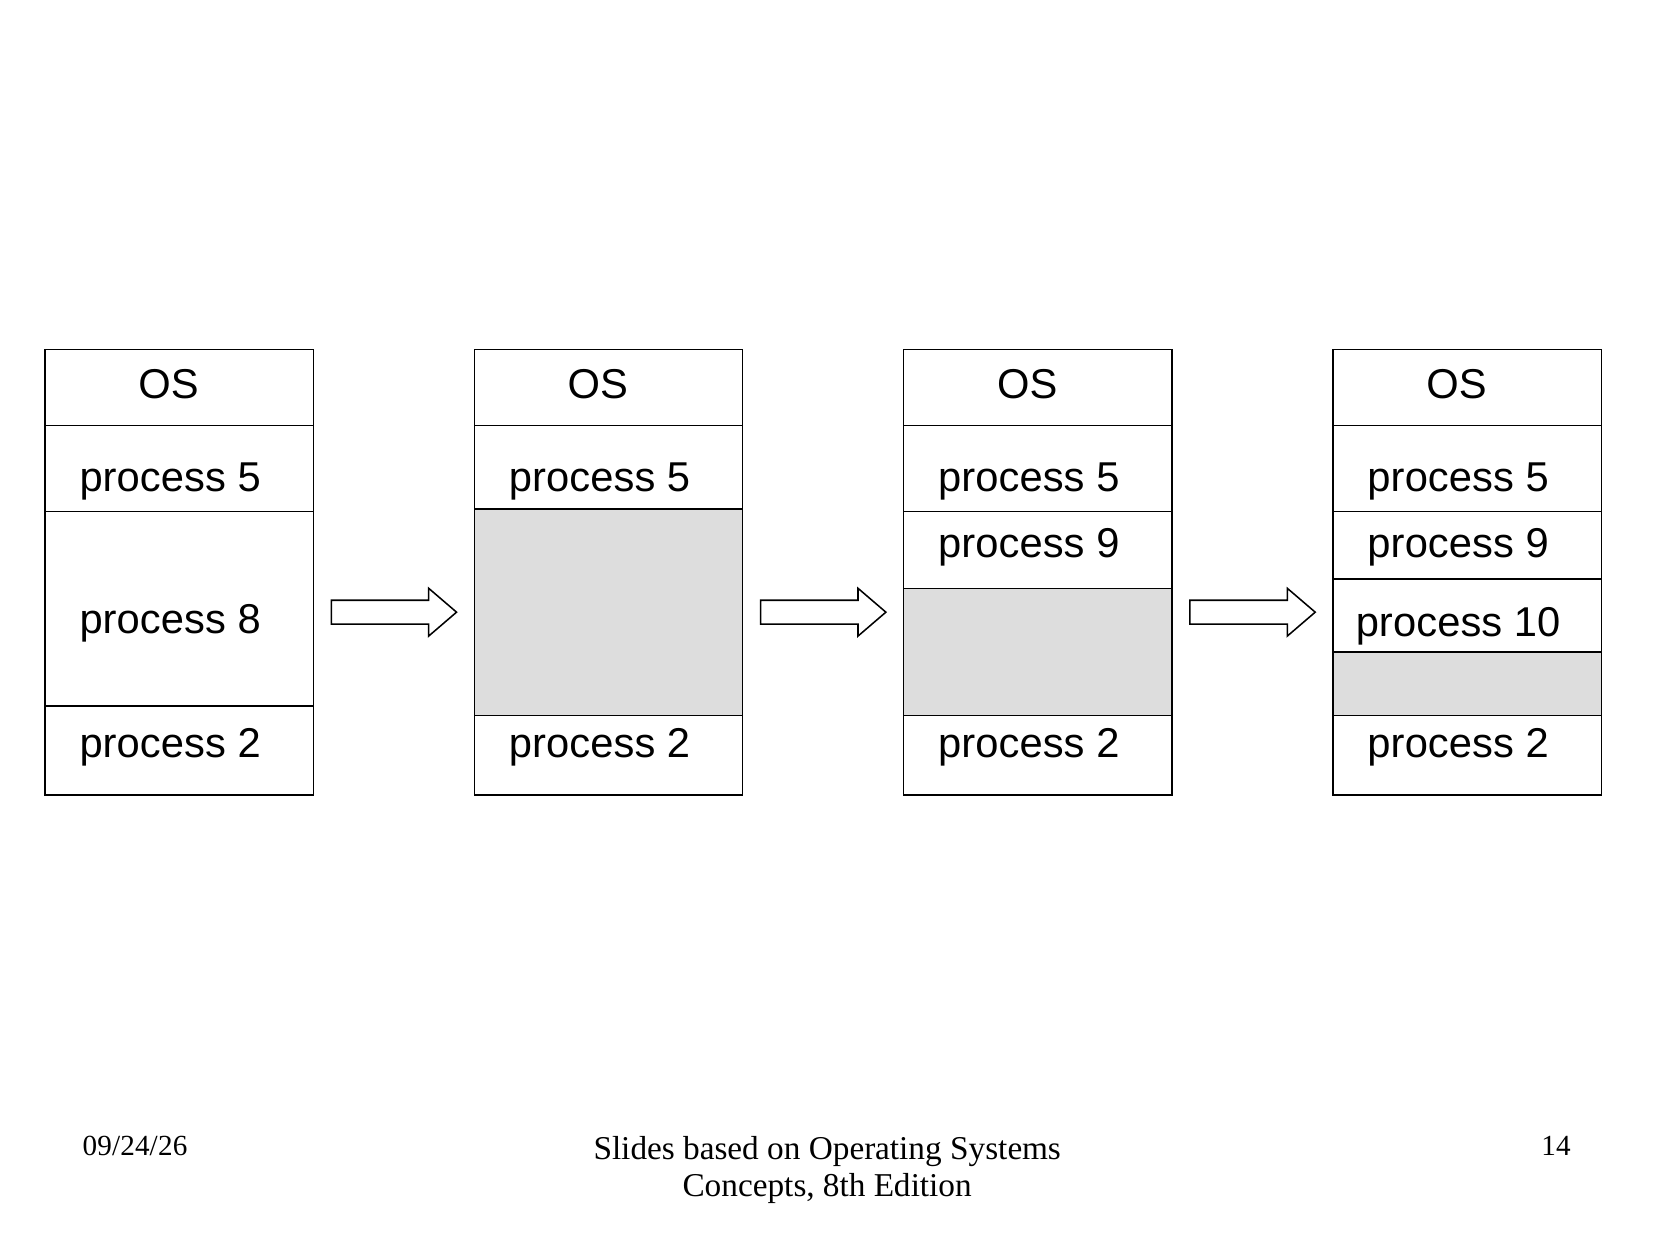

OS
OS
OS
OS
process 5
process 5
process 5
process 5
process 9
process 9
process 8
process 10
process 2
process 2
process 2
process 2
14